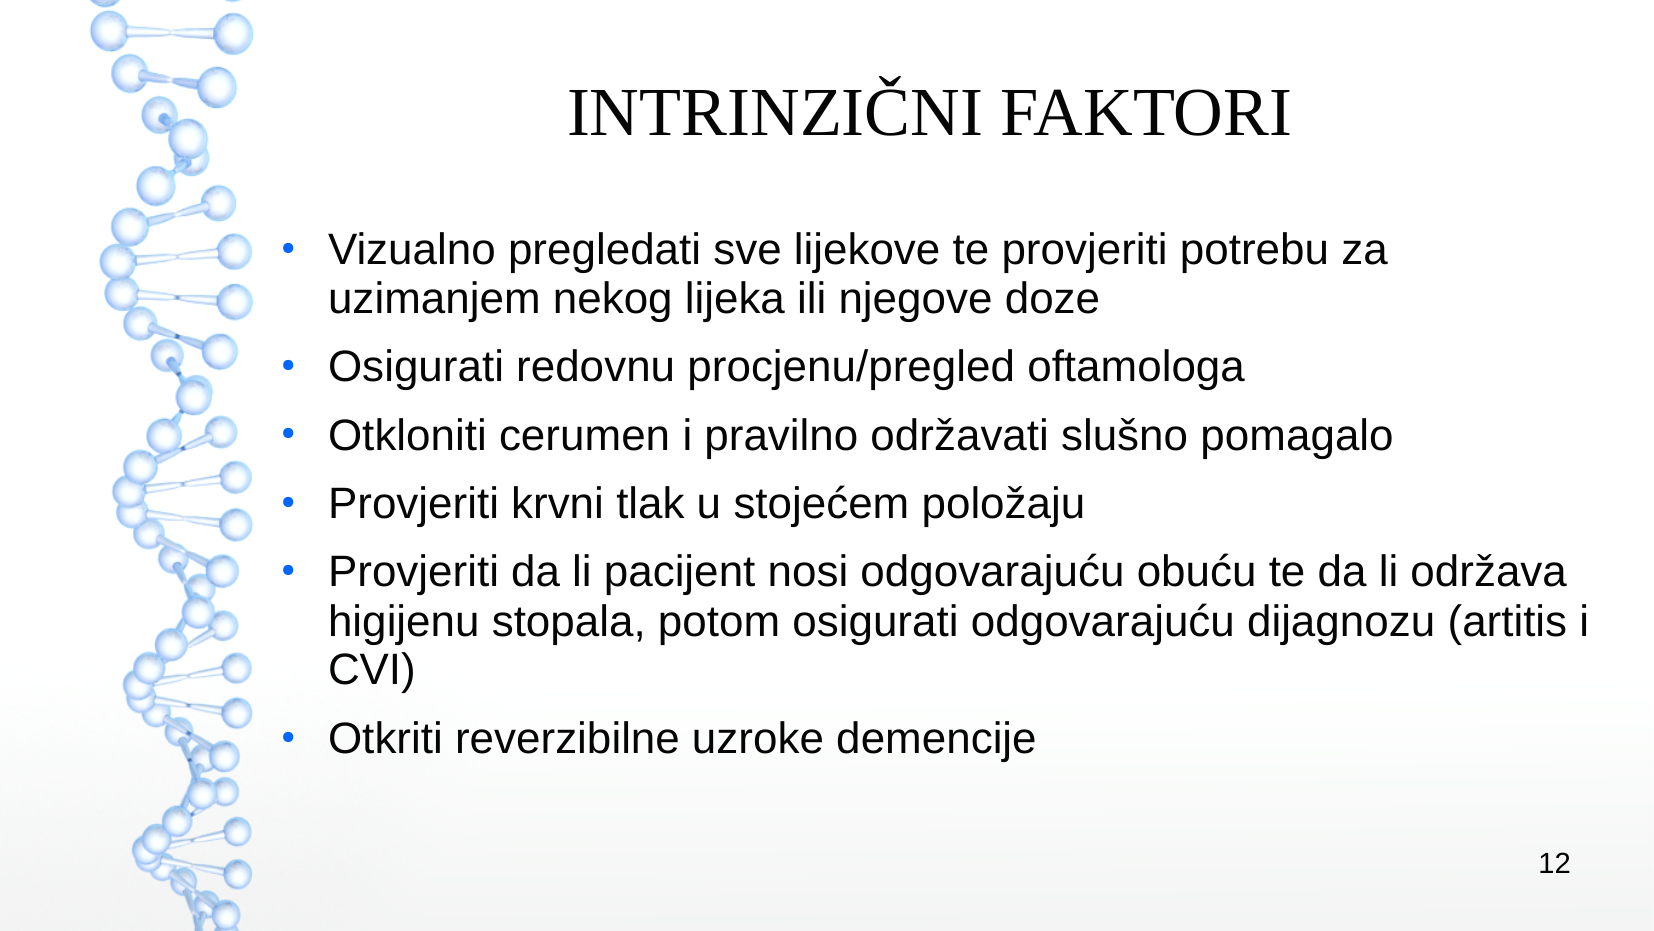

# INTRINZIČNI FAKTORI
Vizualno pregledati sve lijekove te provjeriti potrebu za uzimanjem nekog lijeka ili njegove doze
Osigurati redovnu procjenu/pregled oftamologa
Otkloniti cerumen i pravilno održavati slušno pomagalo
Provjeriti krvni tlak u stojećem položaju
Provjeriti da li pacijent nosi odgovarajuću obuću te da li održava higijenu stopala, potom osigurati odgovarajuću dijagnozu (artitis i CVI)
Otkriti reverzibilne uzroke demencije
12